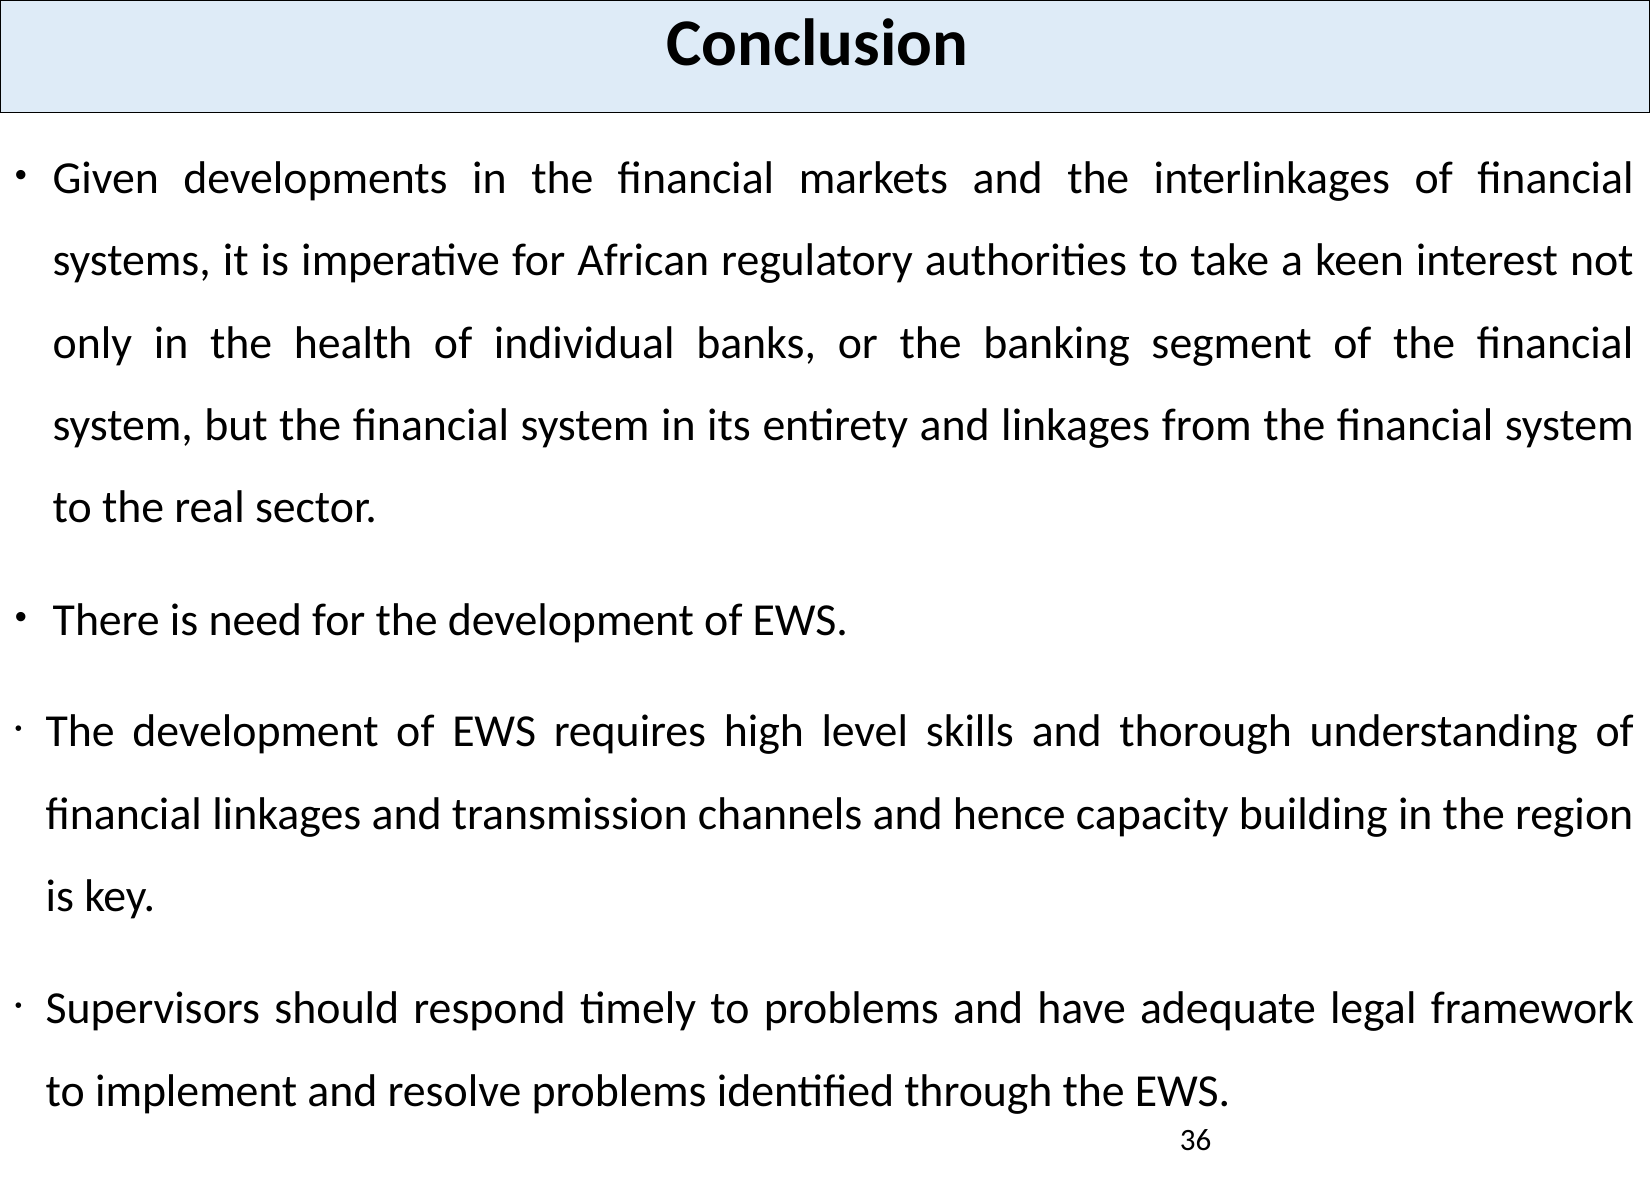

# Conclusion
Given developments in the financial markets and the interlinkages of financial systems, it is imperative for African regulatory authorities to take a keen interest not only in the health of individual banks, or the banking segment of the financial system, but the financial system in its entirety and linkages from the financial system to the real sector.
There is need for the development of EWS.
The development of EWS requires high level skills and thorough understanding of financial linkages and transmission channels and hence capacity building in the region is key.
Supervisors should respond timely to problems and have adequate legal framework to implement and resolve problems identified through the EWS.